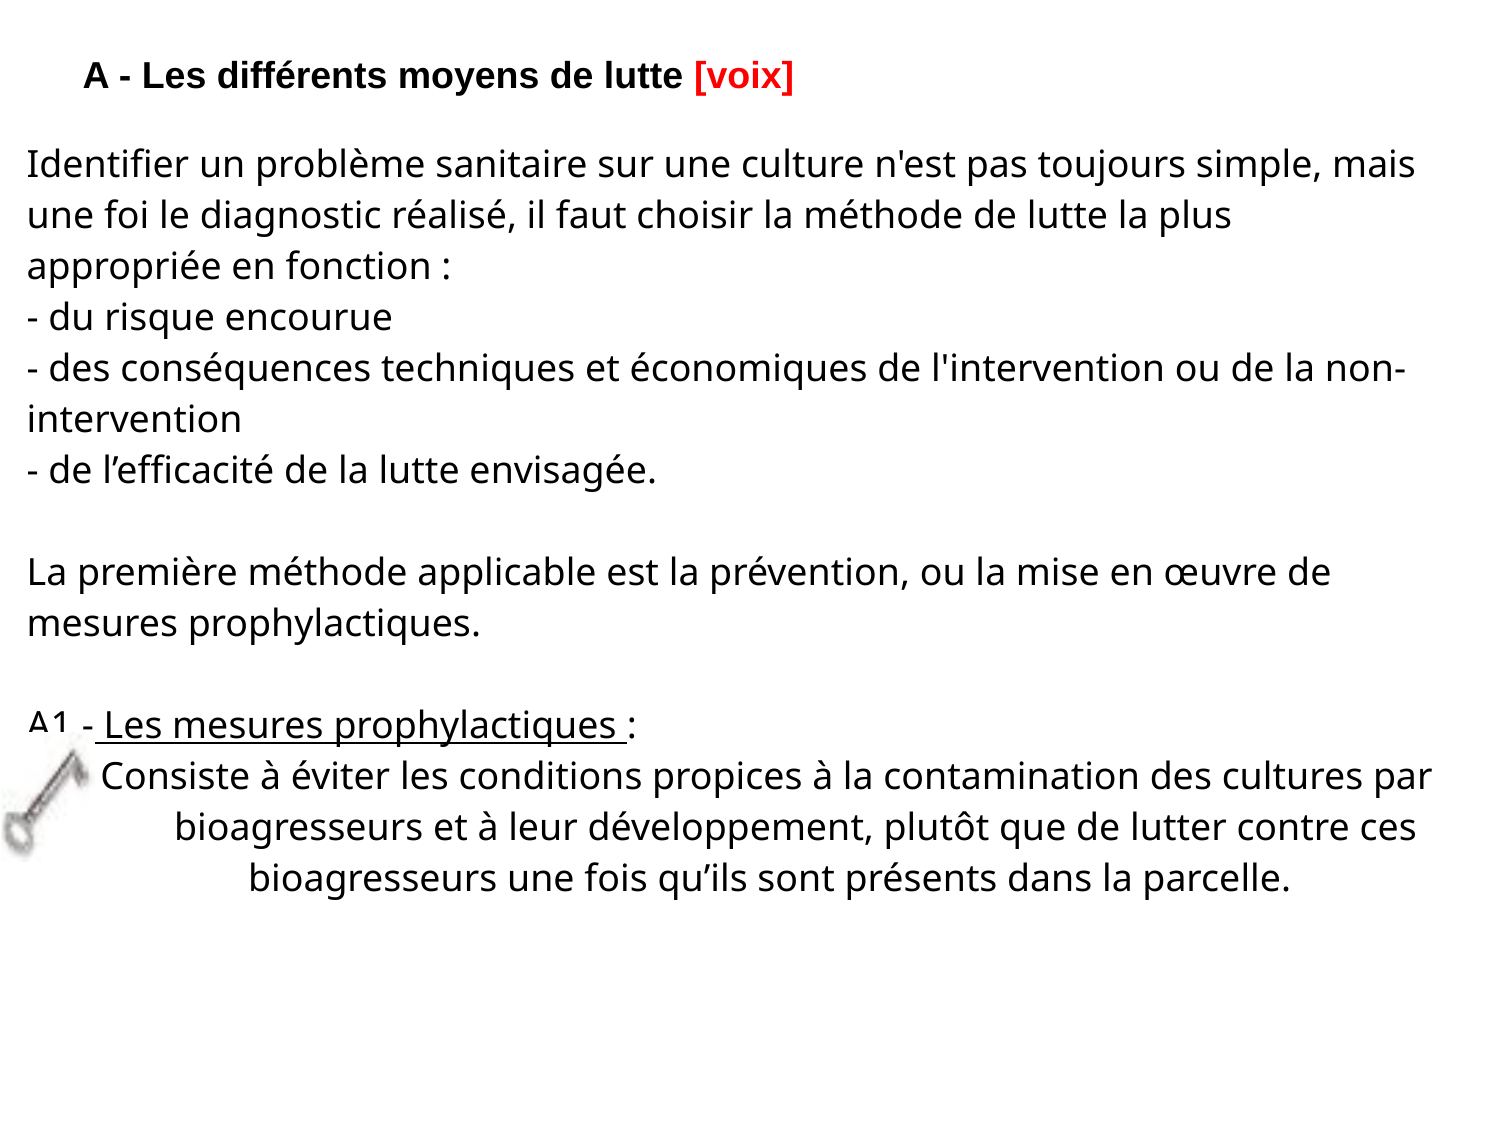

A - Les différents moyens de lutte [voix]
Identifier un problème sanitaire sur une culture n'est pas toujours simple, mais une foi le diagnostic réalisé, il faut choisir la méthode de lutte la plus appropriée en fonction :
- du risque encourue
- des conséquences techniques et économiques de l'intervention ou de la non-intervention
- de l’efficacité de la lutte envisagée.
La première méthode applicable est la prévention, ou la mise en œuvre de mesures prophylactiques.
A1 - Les mesures prophylactiques :
	Consiste à éviter les conditions propices à la contamination des cultures par les 		bioagresseurs et à leur développement, plutôt que de lutter contre ces 				bioagresseurs une fois qu’ils sont présents dans la parcelle.
#